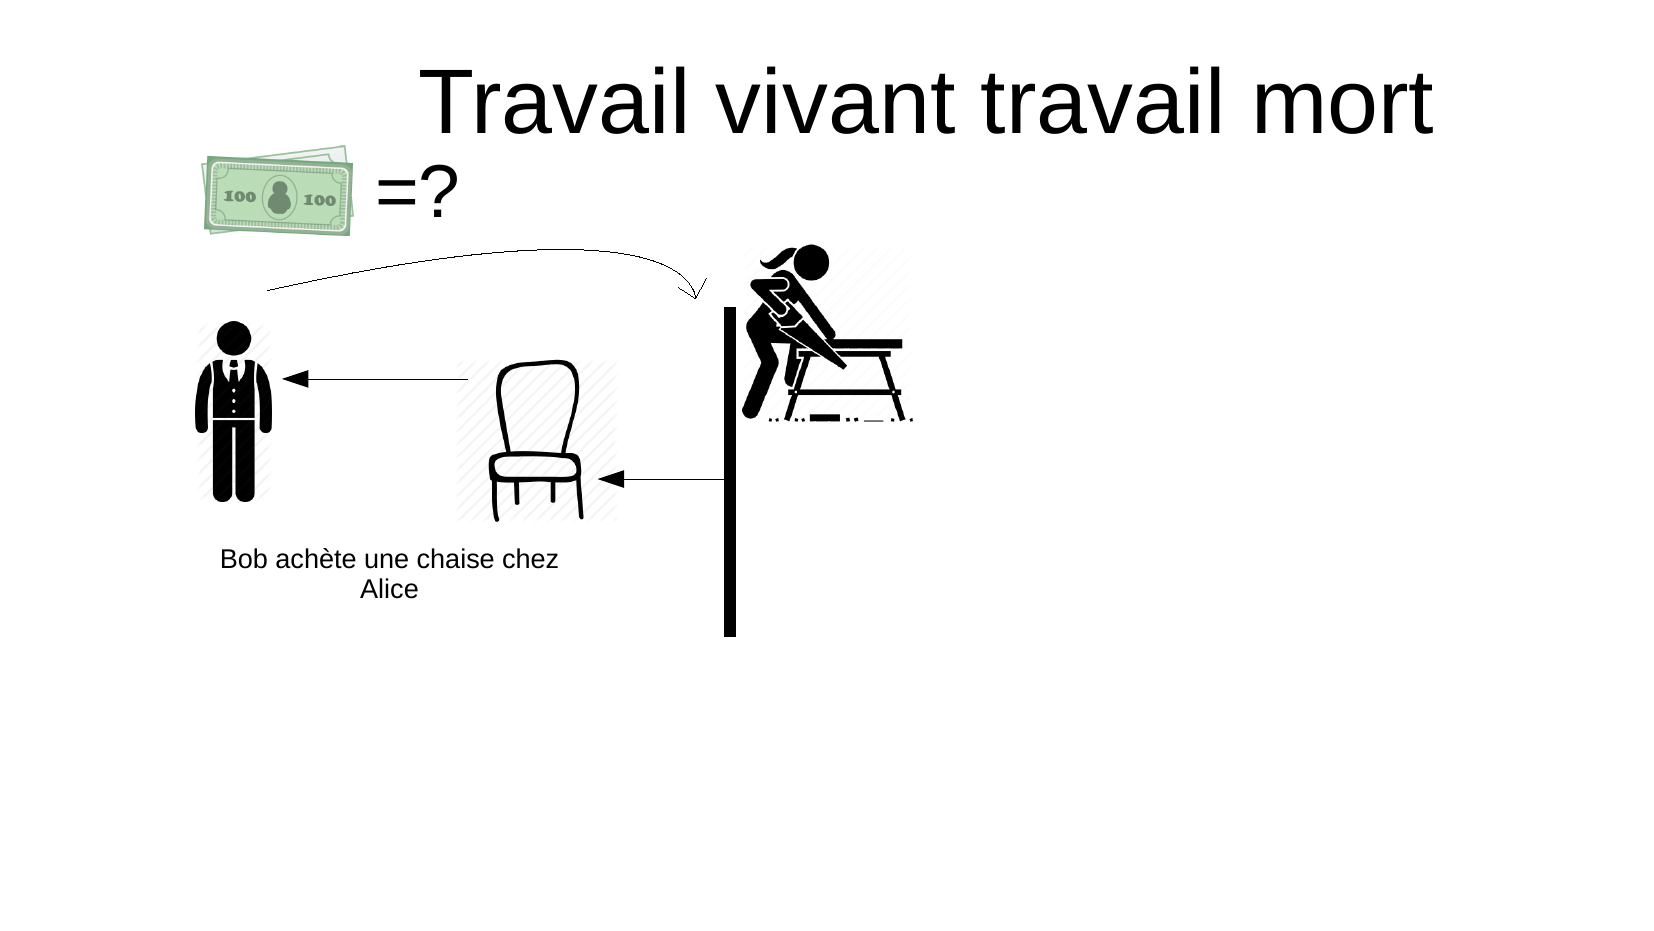

# Travail vivant travail mort
=?
Bob achète une chaise chez Alice